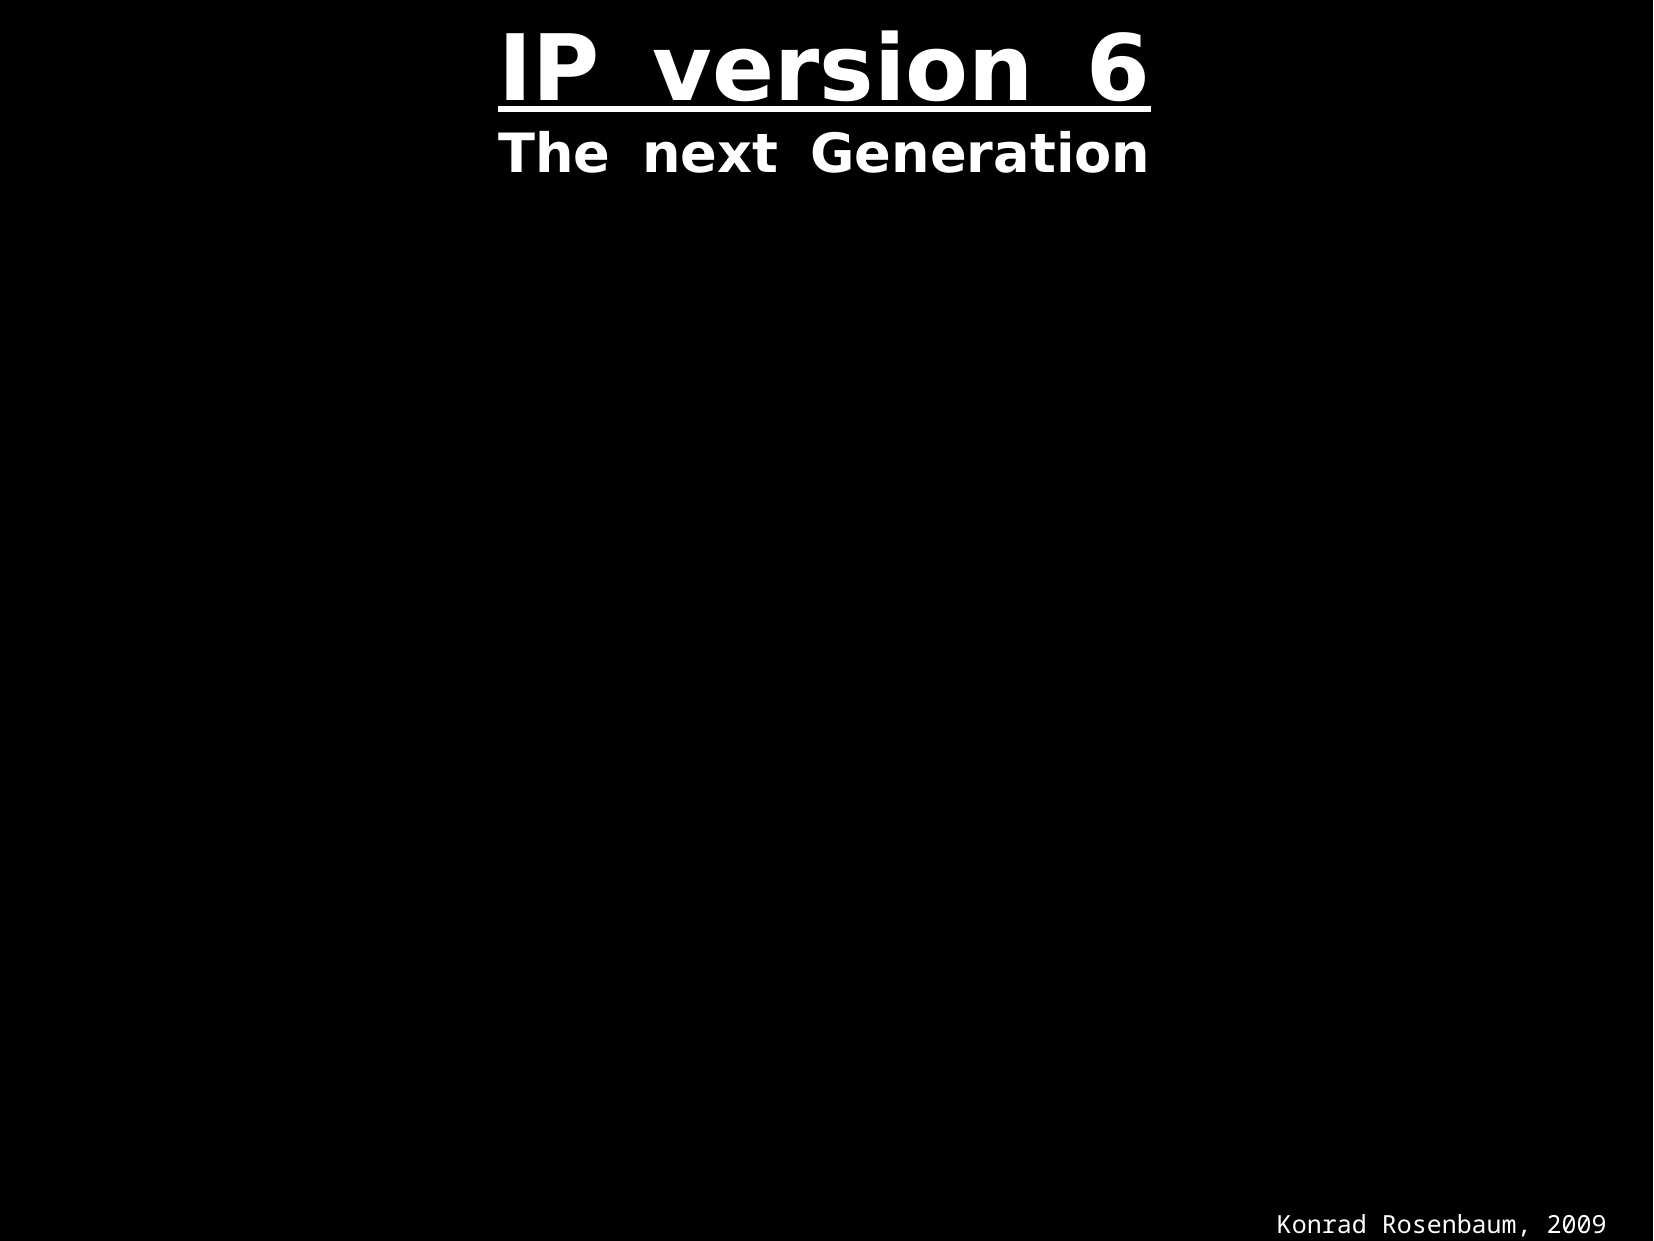

# IP version 6 The next Generation
Konrad Rosenbaum, 2009